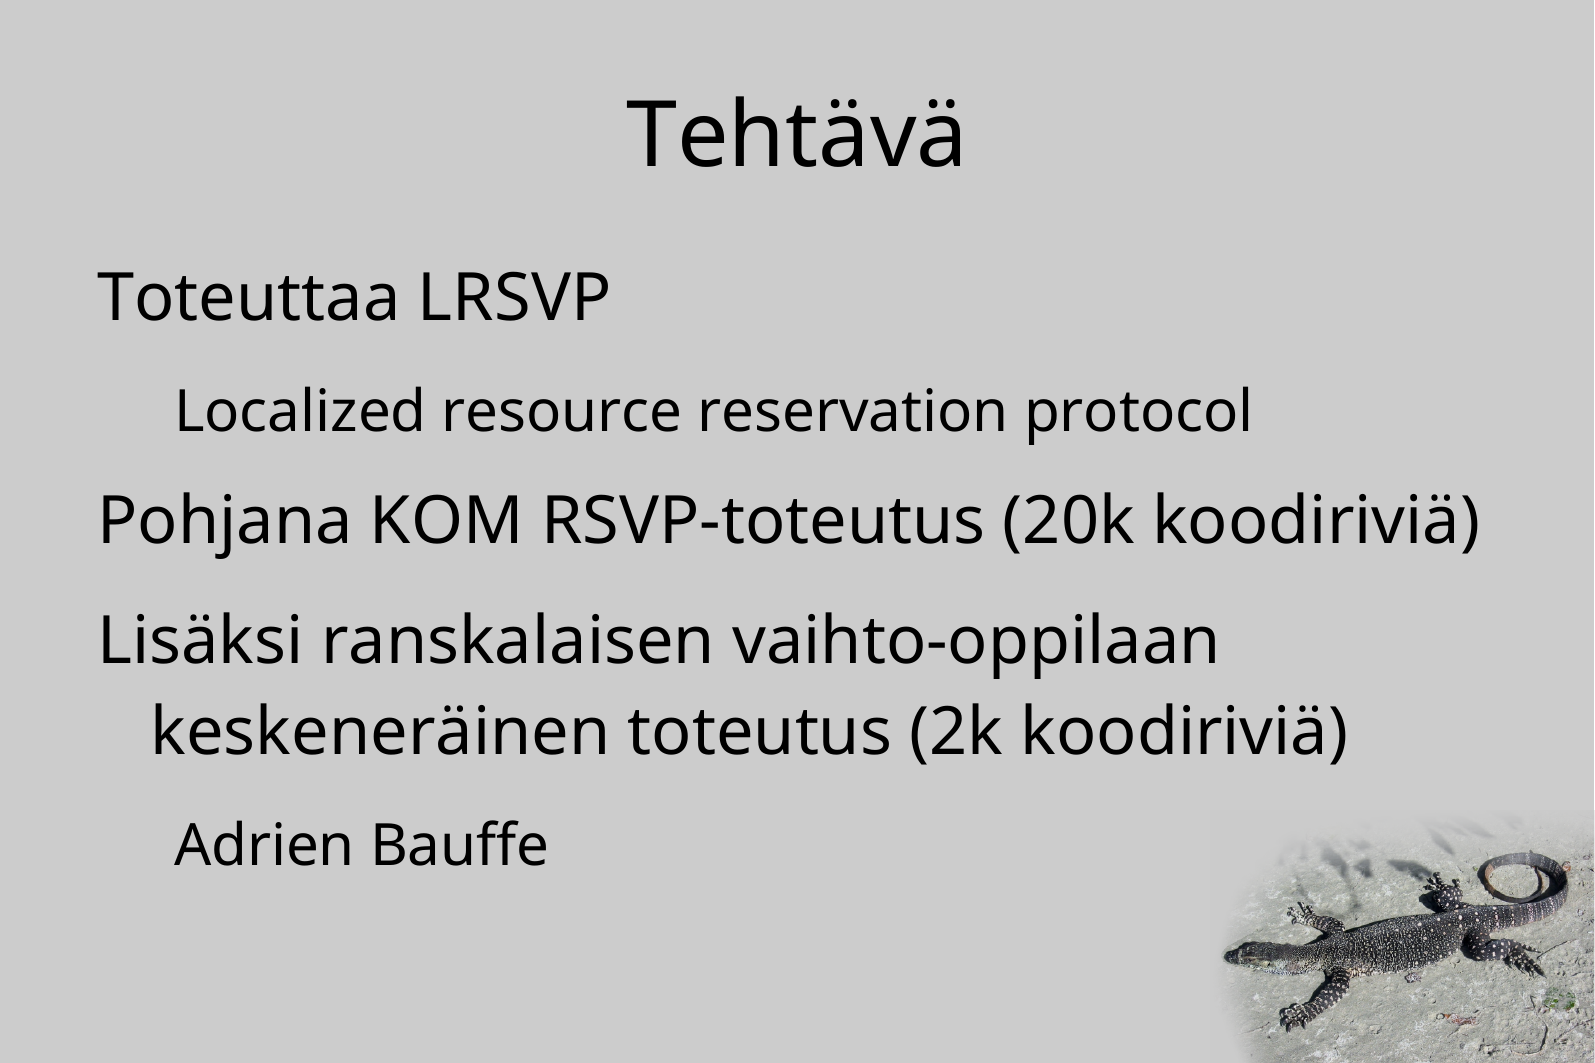

# Tehtävä
Toteuttaa LRSVP
Localized resource reservation protocol
Pohjana KOM RSVP-toteutus (20k koodiriviä)
Lisäksi ranskalaisen vaihto-oppilaan keskeneräinen toteutus (2k koodiriviä)
Adrien Bauffe